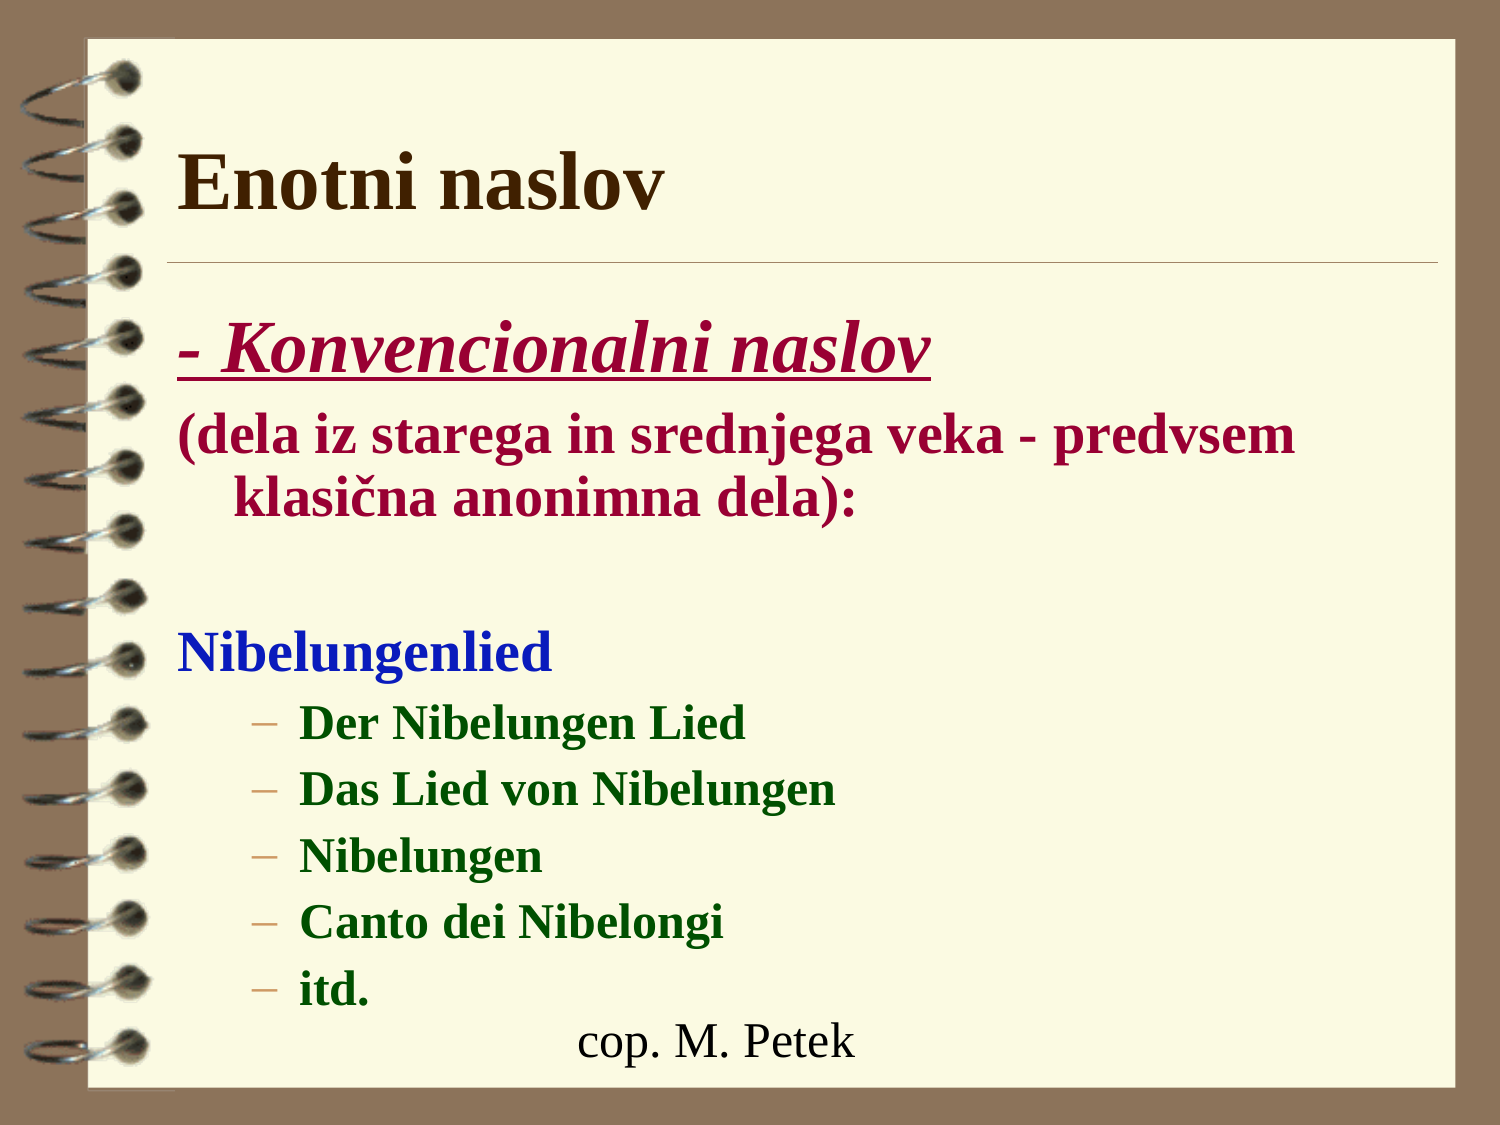

#
Enotni naslov
- Konvencionalni naslov
(dela iz starega in srednjega veka - predvsem klasična anonimna dela):
Nibelungenlied
Der Nibelungen Lied
Das Lied von Nibelungen
Nibelungen
Canto dei Nibelongi
itd.
cop. M. Petek